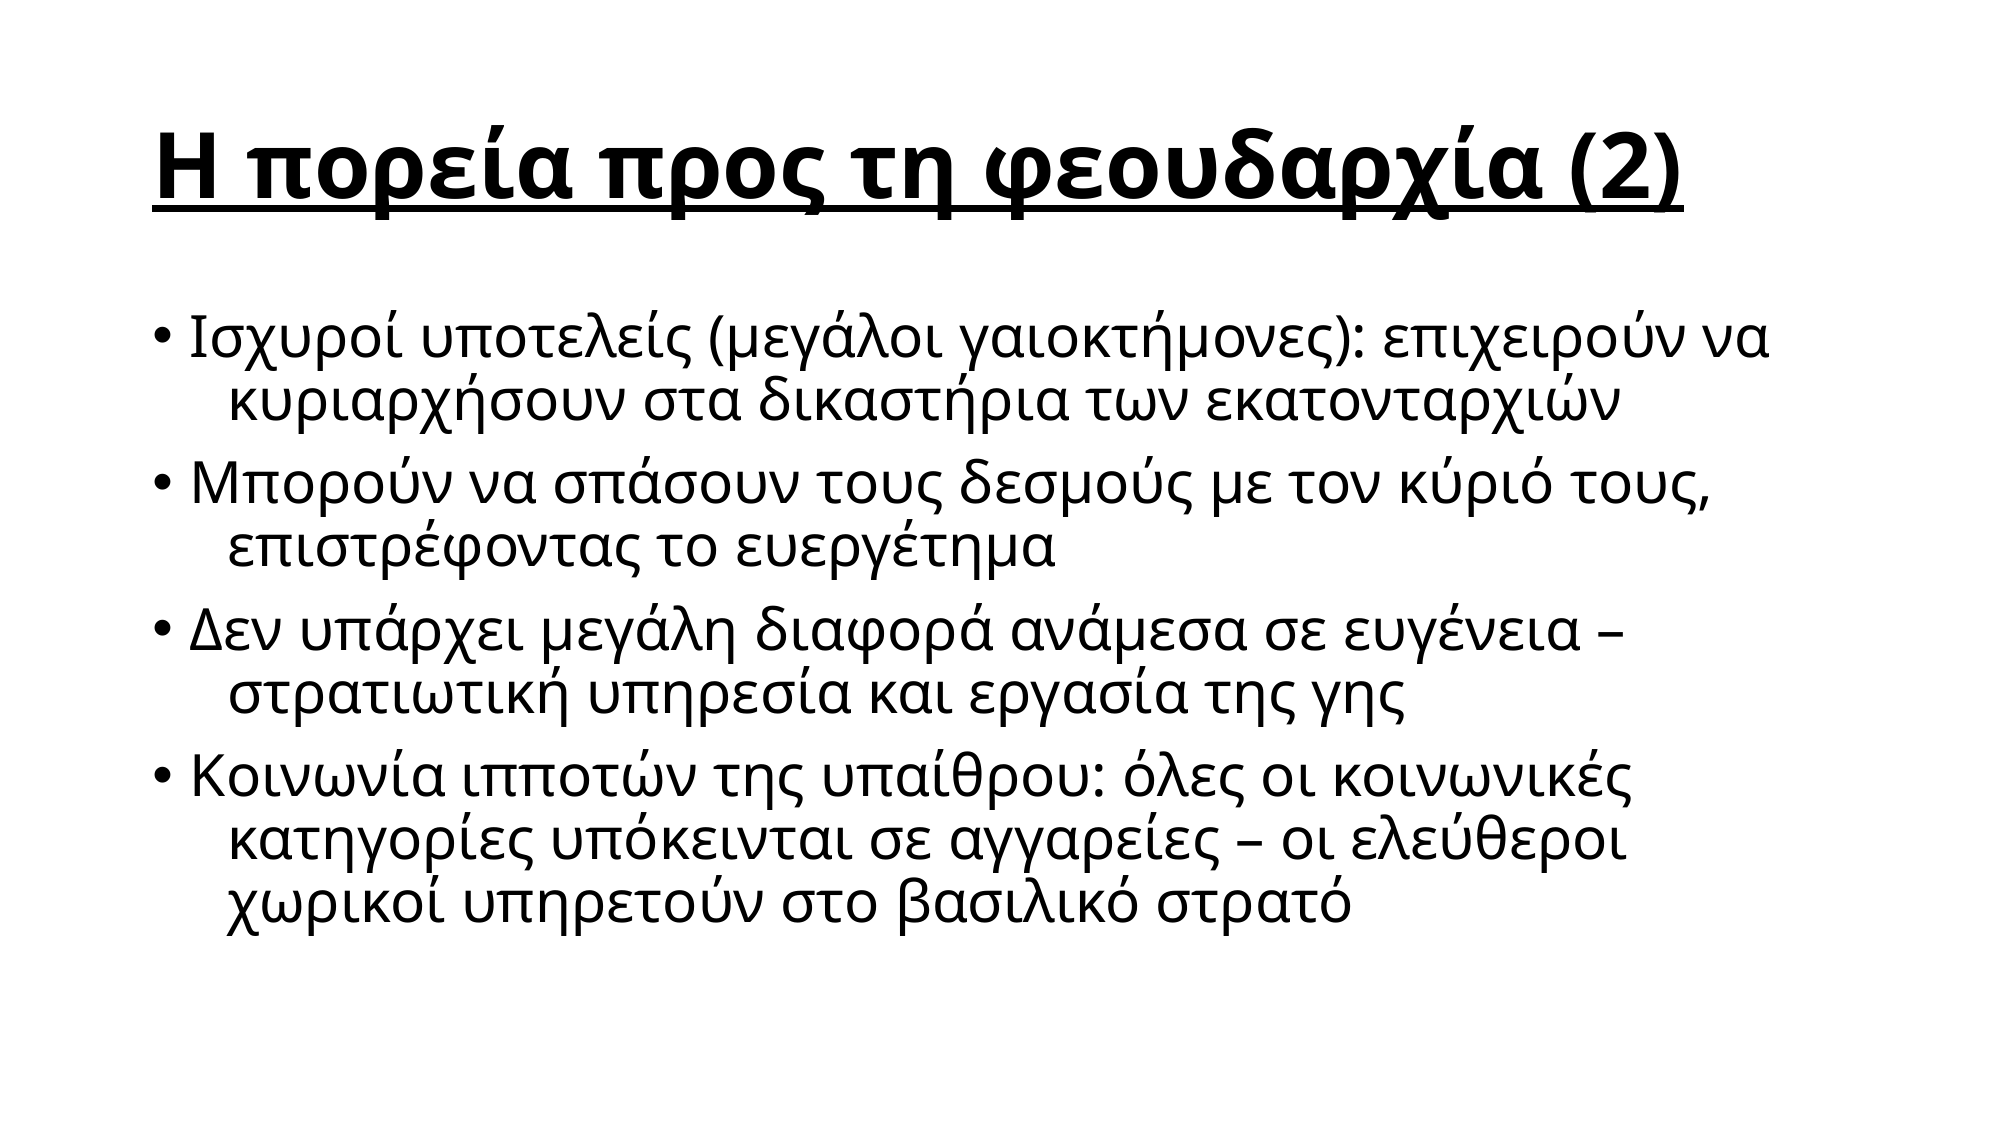

# Η πορεία προς τη φεουδαρχία (2)
Ισχυροί υποτελείς (μεγάλοι γαιοκτήμονες): επιχειρούν να κυριαρχήσουν στα δικαστήρια των εκατονταρχιών
Μπορούν να σπάσουν τους δεσμούς με τον κύριό τους, επιστρέφοντας το ευεργέτημα
Δεν υπάρχει μεγάλη διαφορά ανάμεσα σε ευγένεια – στρατιωτική υπηρεσία και εργασία της γης
Κοινωνία ιπποτών της υπαίθρου: όλες οι κοινωνικές κατηγορίες υπόκεινται σε αγγαρείες – οι ελεύθεροι χωρικοί υπηρετούν στο βασιλικό στρατό